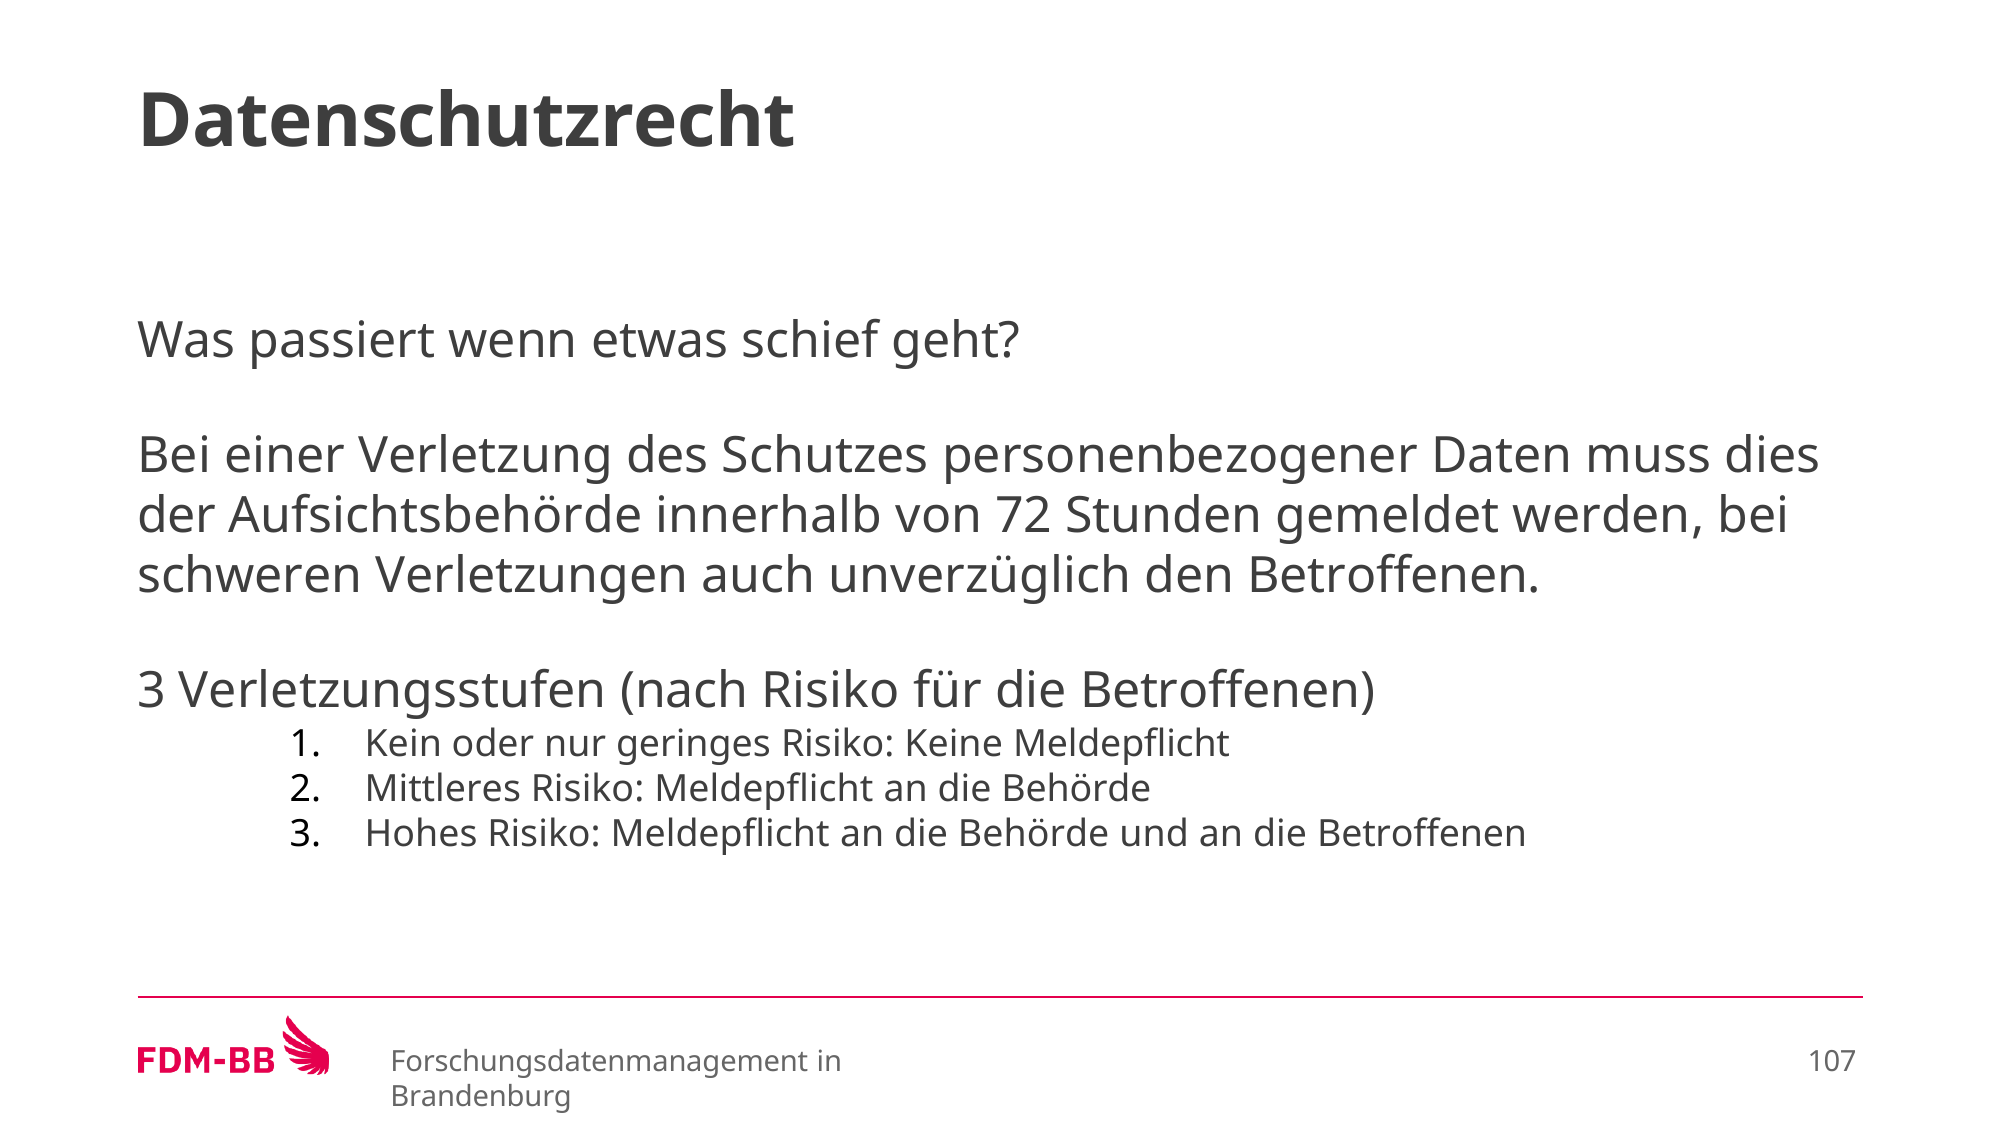

# Datenschutzrecht
Was passiert wenn etwas schief geht?
Bei einer Verletzung des Schutzes personenbezogener Daten muss dies der Aufsichtsbehörde innerhalb von 72 Stunden gemeldet werden, bei schweren Verletzungen auch unverzüglich den Betroffenen.
3 Verletzungsstufen (nach Risiko für die Betroffenen)
Kein oder nur geringes Risiko: Keine Meldepflicht
Mittleres Risiko: Meldepflicht an die Behörde
Hohes Risiko: Meldepflicht an die Behörde und an die Betroffenen
Forschungsdatenmanagement in Brandenburg
107